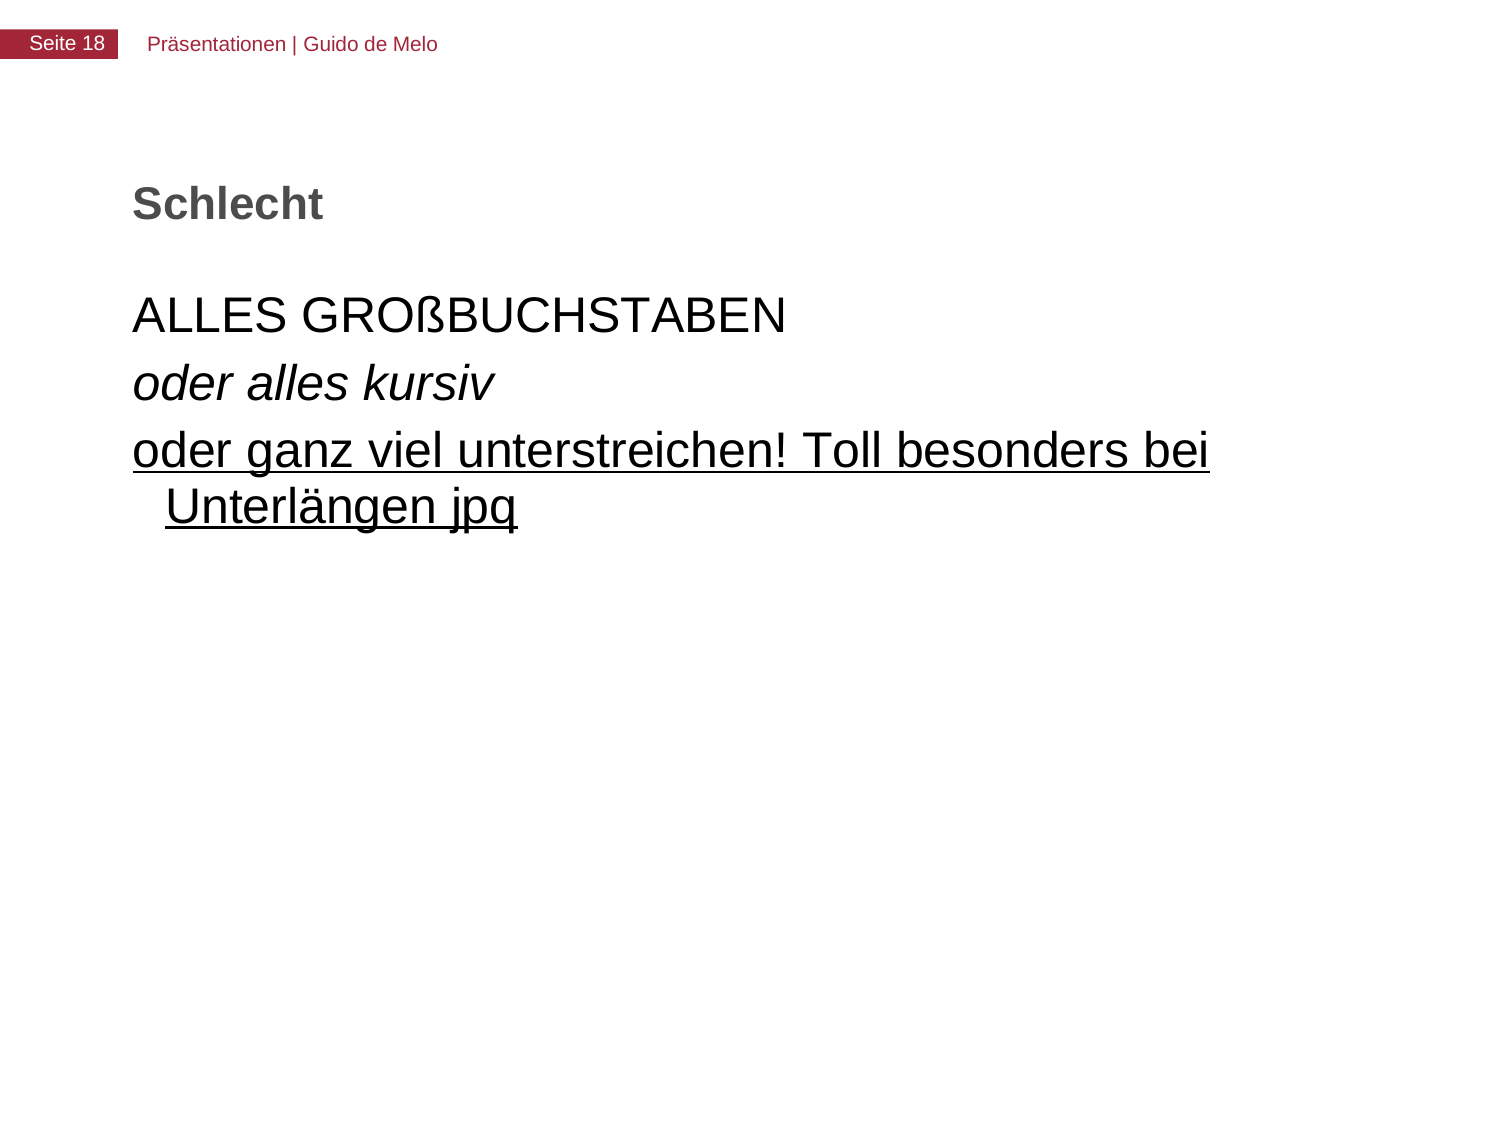

# Schlecht
ALLES GROßBUCHSTABEN
oder alles kursiv
oder ganz viel unterstreichen! Toll besonders bei Unterlängen jpq